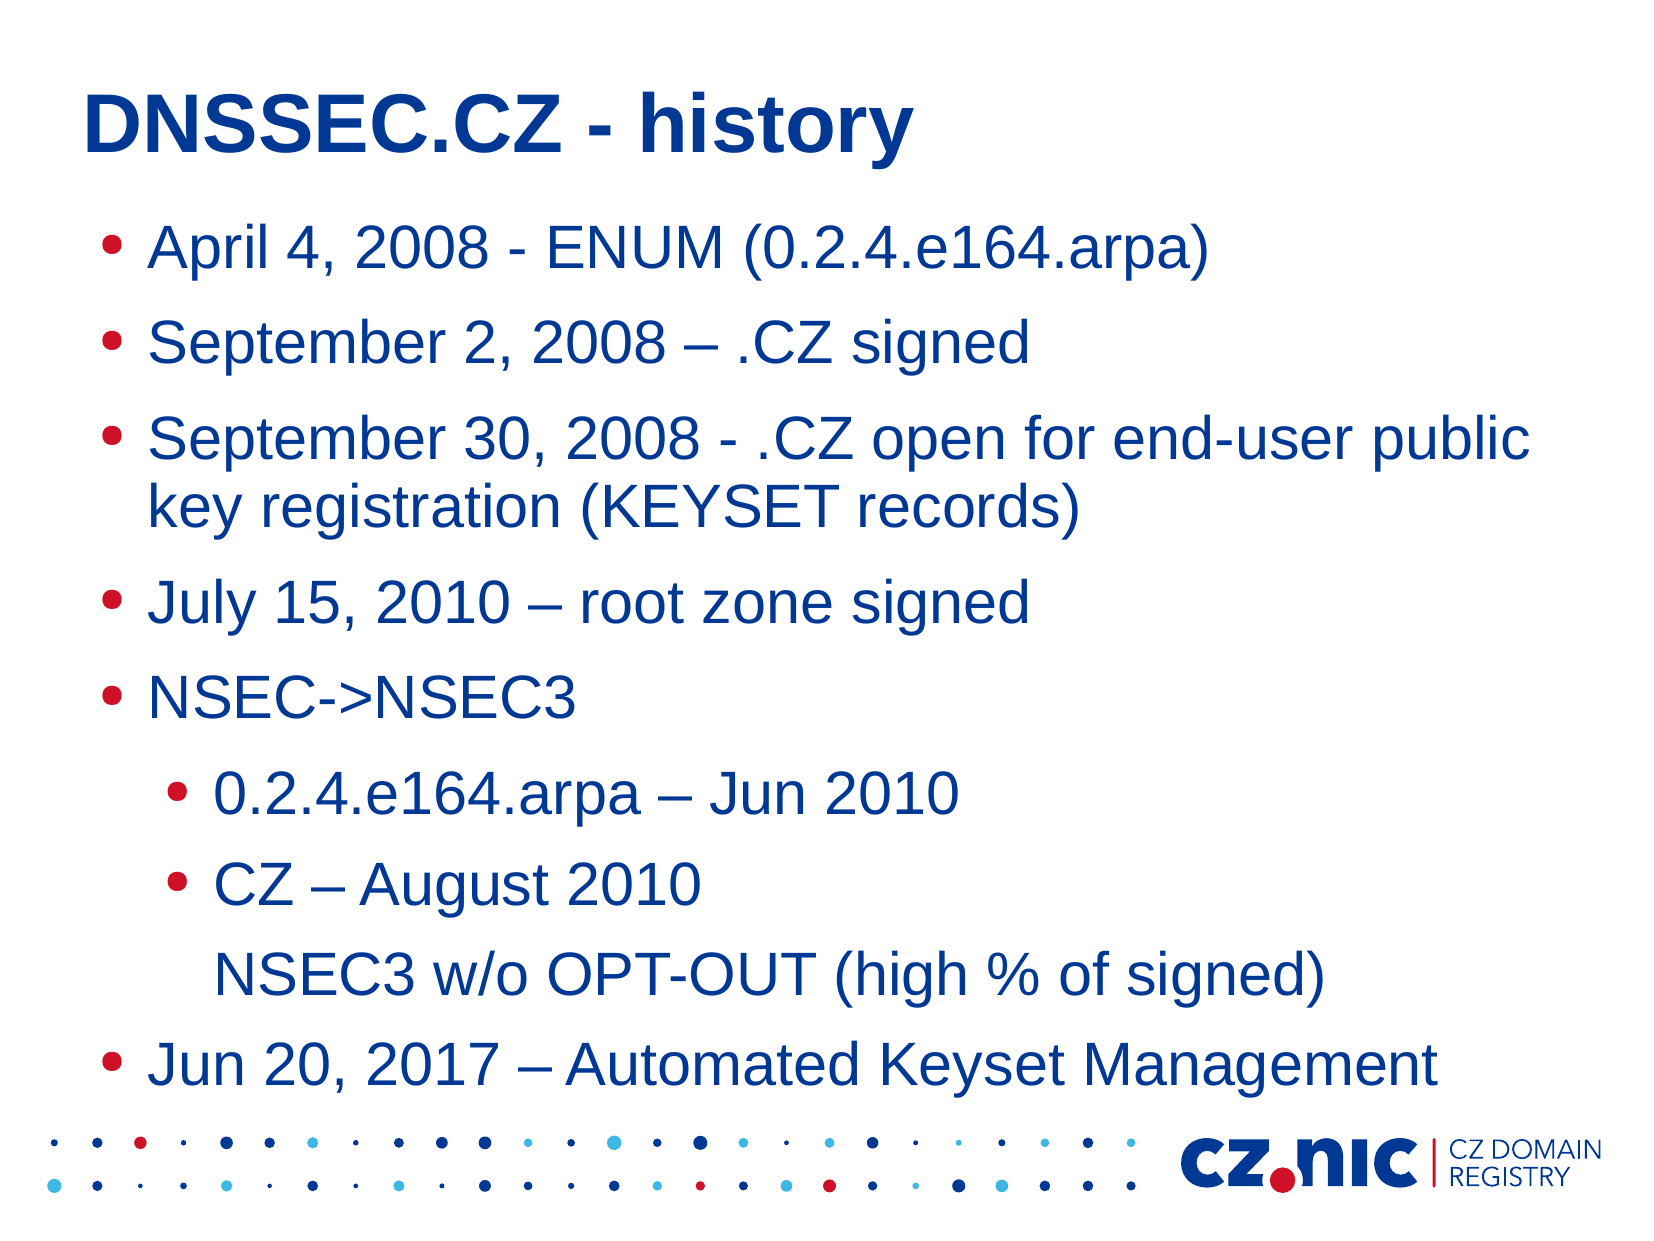

# DNSSEC.CZ - history
April 4, 2008 - ENUM (0.2.4.e164.arpa)
September 2, 2008 – .CZ signed
September 30, 2008 - .CZ open for end-user public key registration (KEYSET records)
July 15, 2010 – root zone signed
NSEC->NSEC3
0.2.4.e164.arpa – Jun 2010
CZ – August 2010
NSEC3 w/o OPT-OUT (high % of signed)
Jun 20, 2017 – Automated Keyset Management